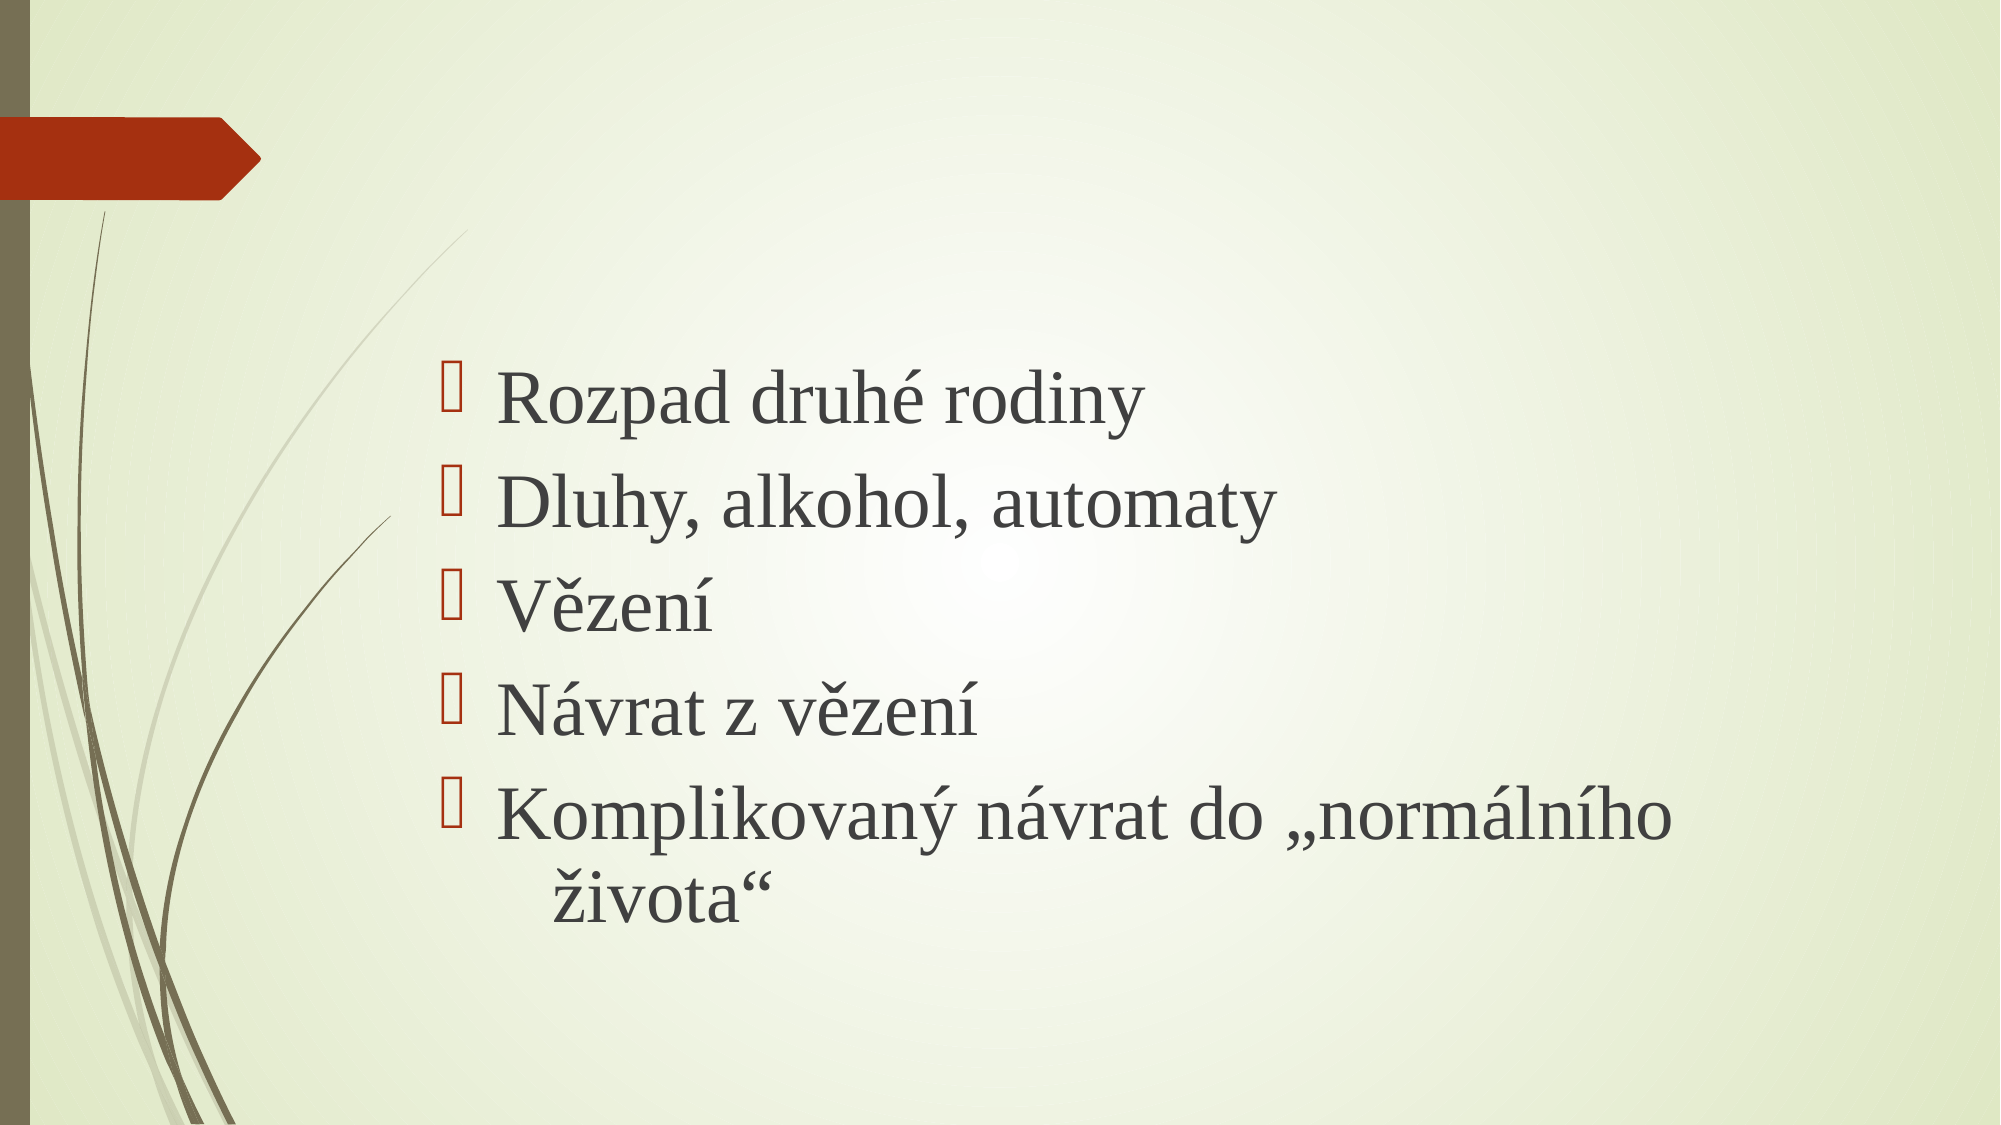

#
Rozpad druhé rodiny
Dluhy, alkohol, automaty
Vězení
Návrat z vězení
Komplikovaný návrat do „normálního života“